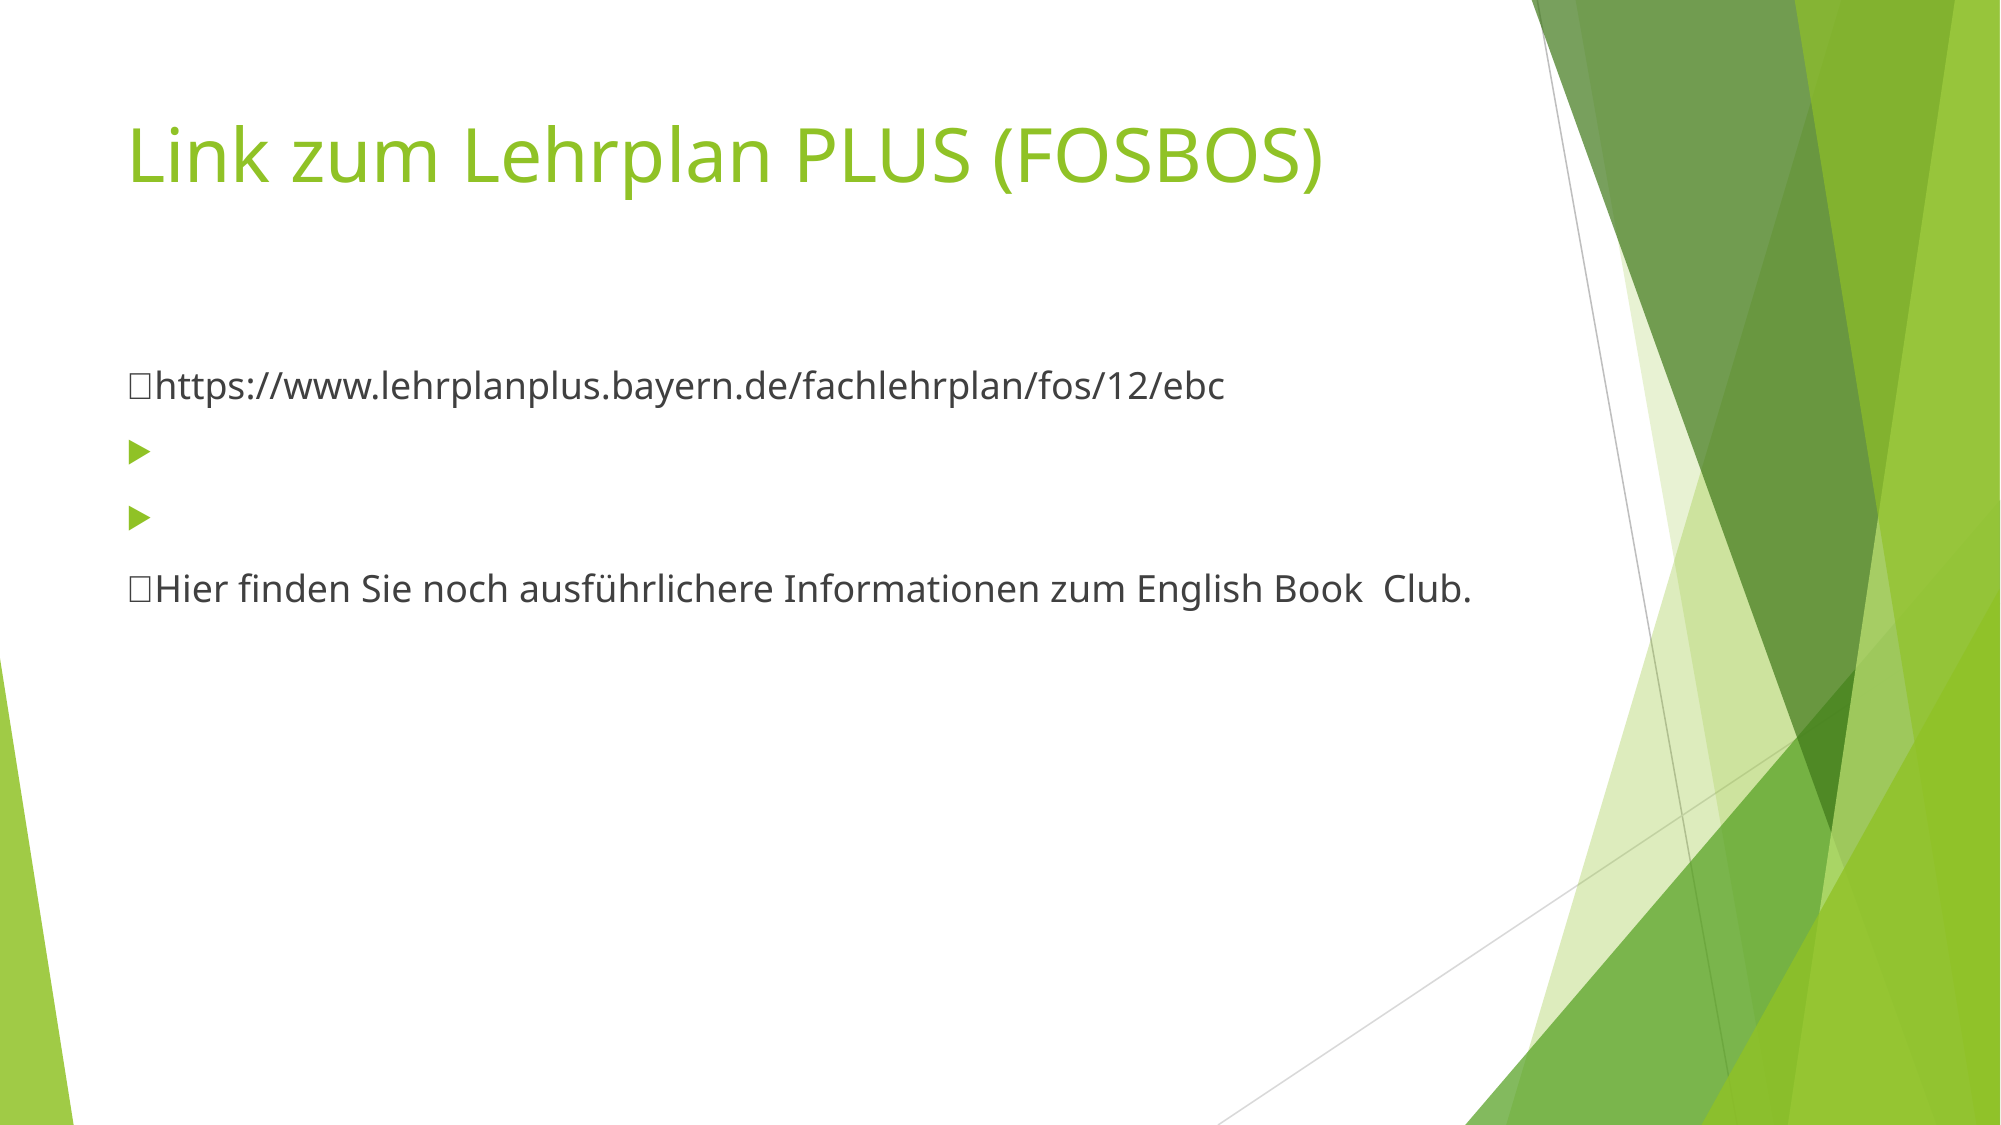

# Link zum Lehrplan PLUS (FOSBOS)
https://www.lehrplanplus.bayern.de/fachlehrplan/fos/12/ebc
Hier finden Sie noch ausführlichere Informationen zum English Book Club.